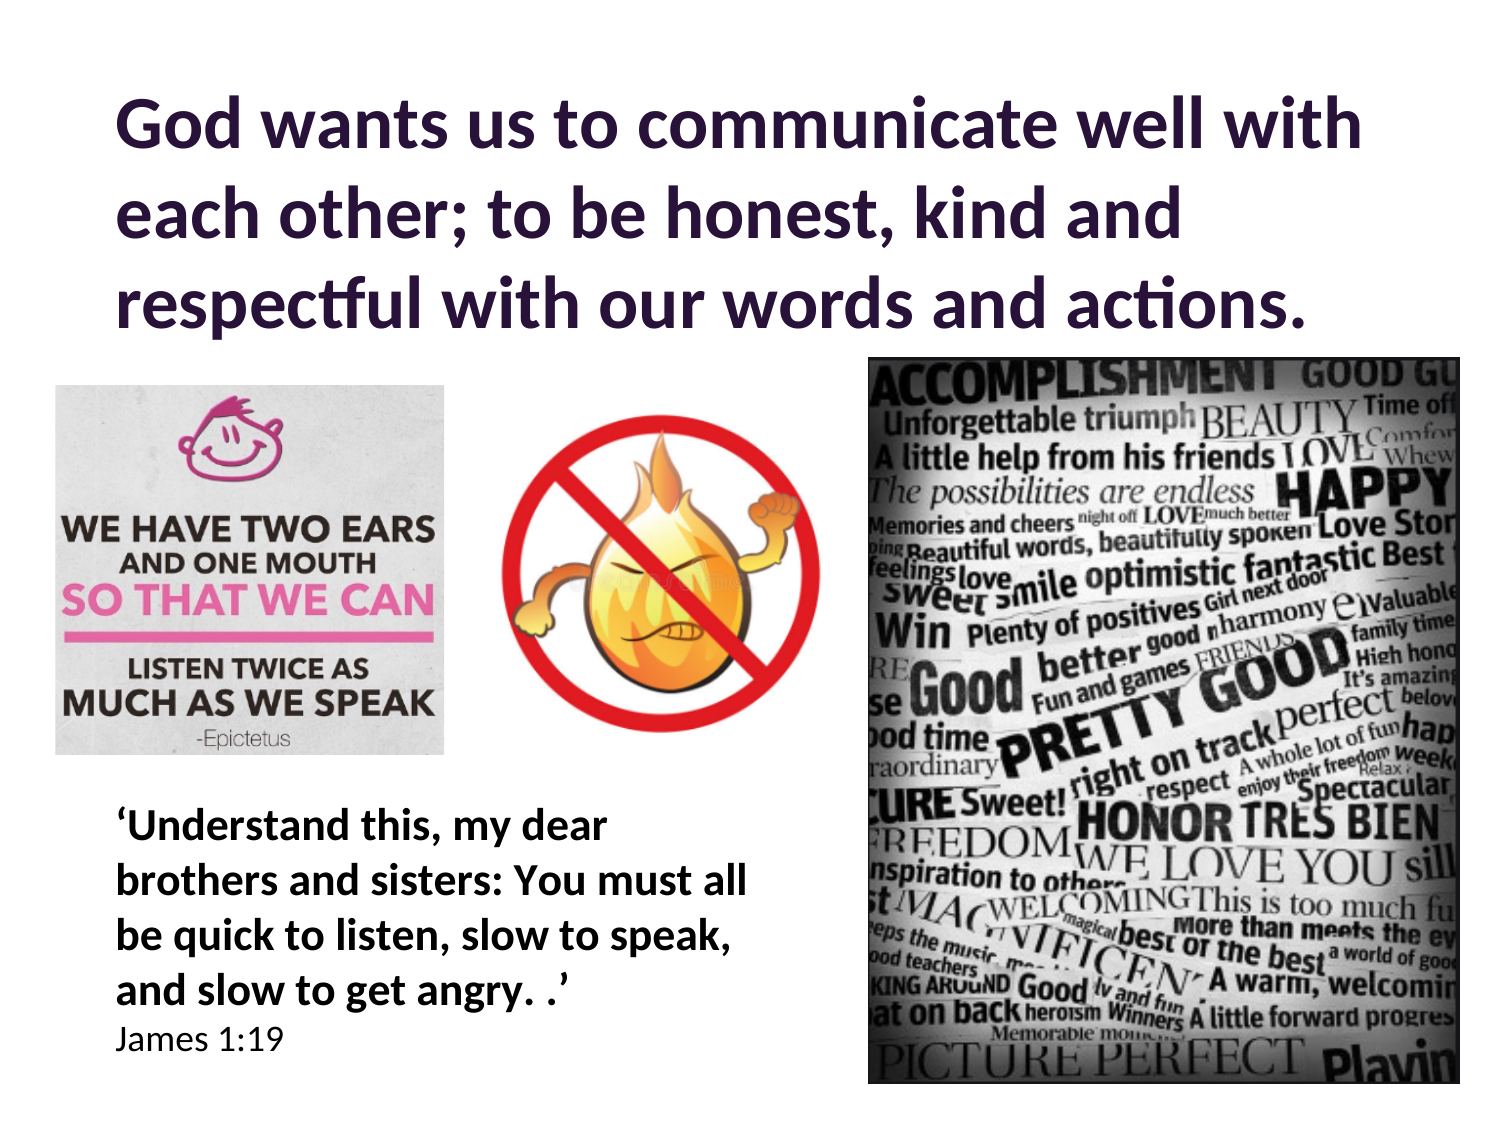

God wants us to communicate well with each other; to be honest, kind and respectful with our words and actions.
‘Understand this, my dear brothers and sisters: You must all be quick to listen, slow to speak, and slow to get angry. .’
James 1:19